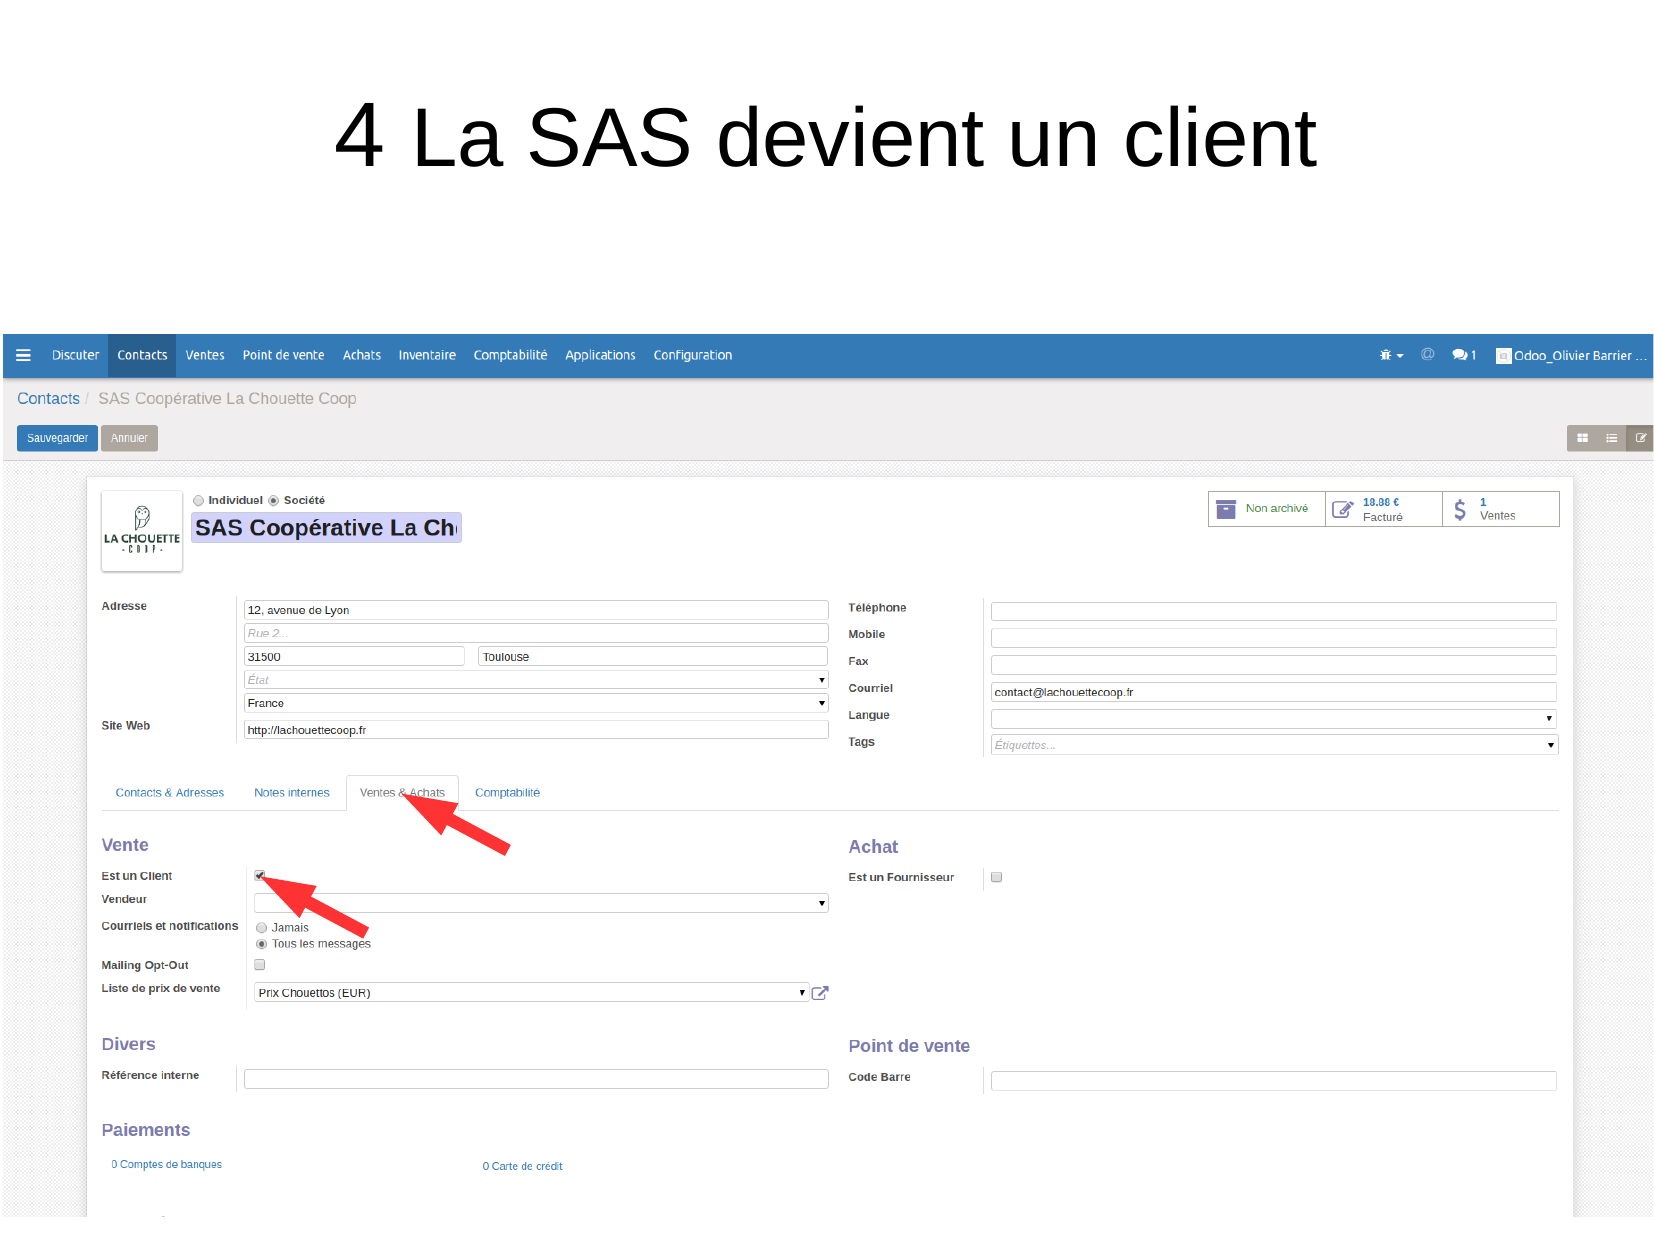

# 4 La SAS devient un client